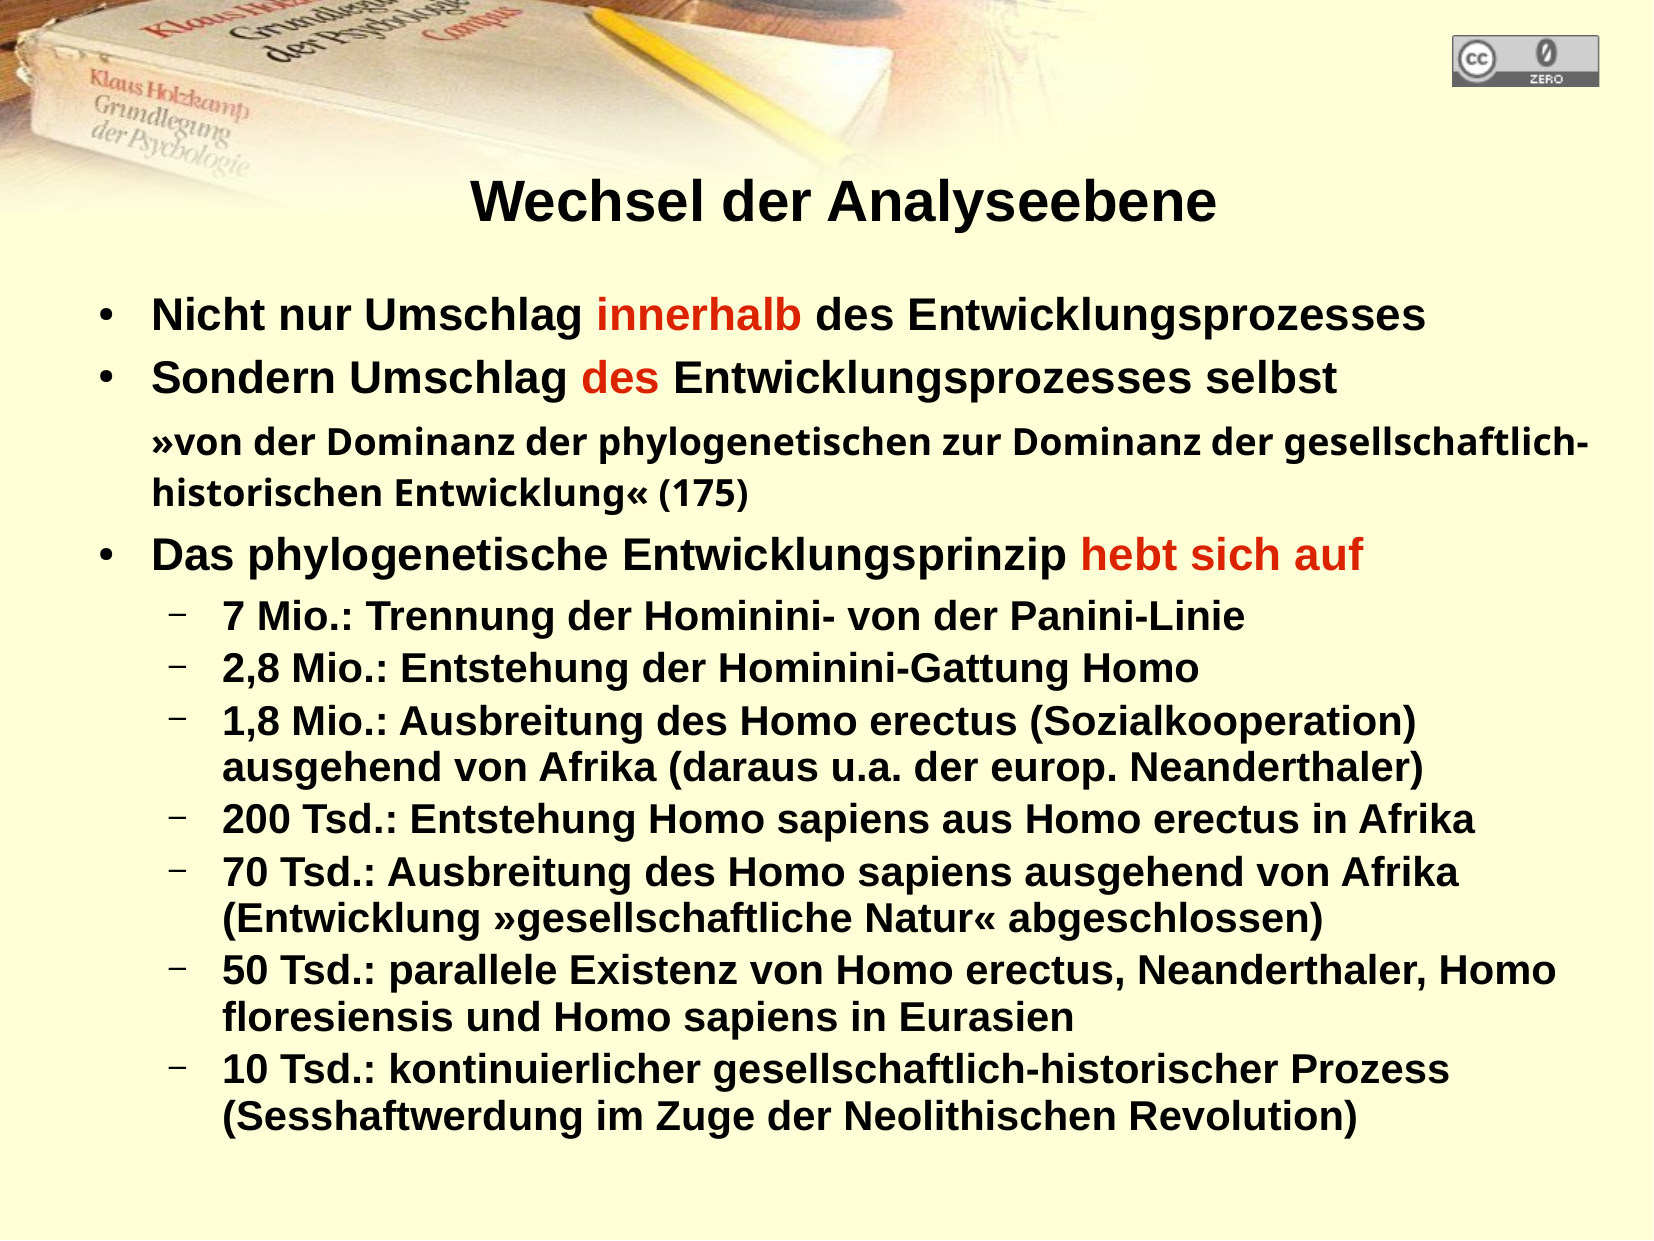

# Wechsel der Analyseebene
Nicht nur Umschlag innerhalb des Entwicklungsprozesses
Sondern Umschlag des Entwicklungsprozesses selbst
»von der Dominanz der phylogenetischen zur Dominanz der gesellschaftlich-historischen Entwicklung« (175)
Das phylogenetische Entwicklungsprinzip hebt sich auf
7 Mio.: Trennung der Hominini- von der Panini-Linie
2,8 Mio.: Entstehung der Hominini-Gattung Homo
1,8 Mio.: Ausbreitung des Homo erectus (Sozialkooperation) ausgehend von Afrika (daraus u.a. der europ. Neanderthaler)
200 Tsd.: Entstehung Homo sapiens aus Homo erectus in Afrika
70 Tsd.: Ausbreitung des Homo sapiens ausgehend von Afrika (Entwicklung »gesellschaftliche Natur« abgeschlossen)
50 Tsd.: parallele Existenz von Homo erectus, Neanderthaler, Homo floresiensis und Homo sapiens in Eurasien
10 Tsd.: kontinuierlicher gesellschaftlich-historischer Prozess (Sesshaftwerdung im Zuge der Neolithischen Revolution)